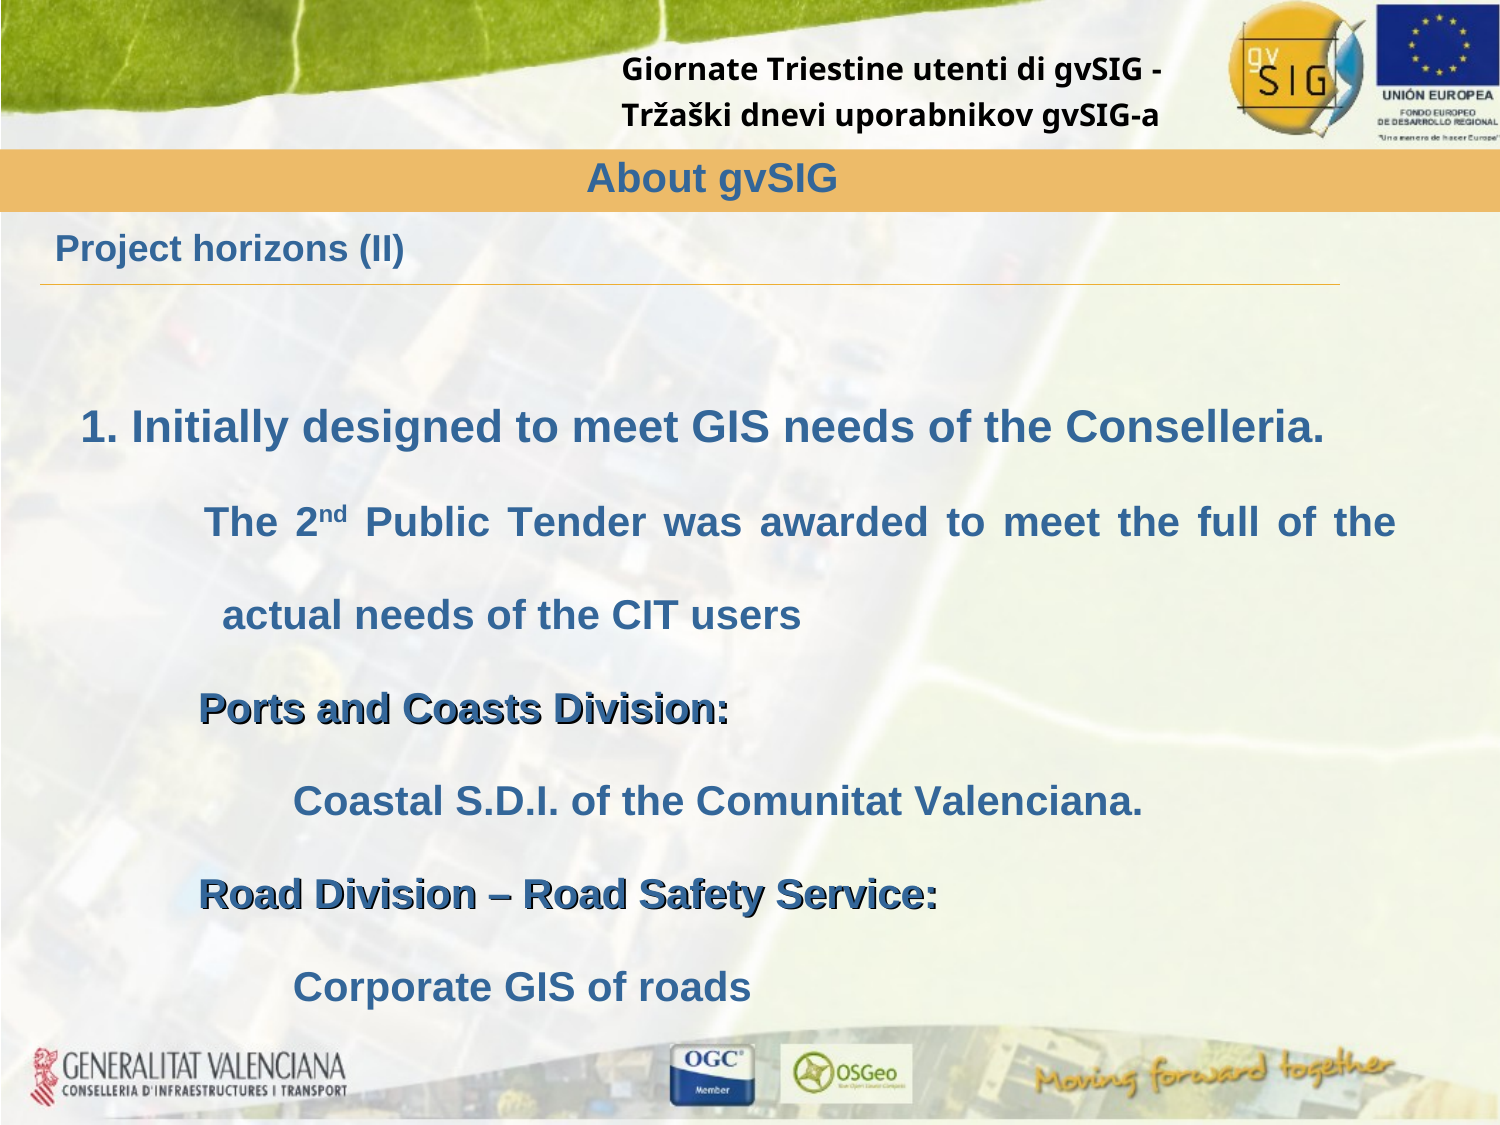

About gvSIG
Project horizons (II)
1. Initially designed to meet GIS needs of the Conselleria.
 The 2nd Public Tender was awarded to meet the full of the actual needs of the CIT users
 Ports and Coasts Division:
	Coastal S.D.I. of the Comunitat Valenciana.
 Road Division – Road Safety Service:
	Corporate GIS of roads